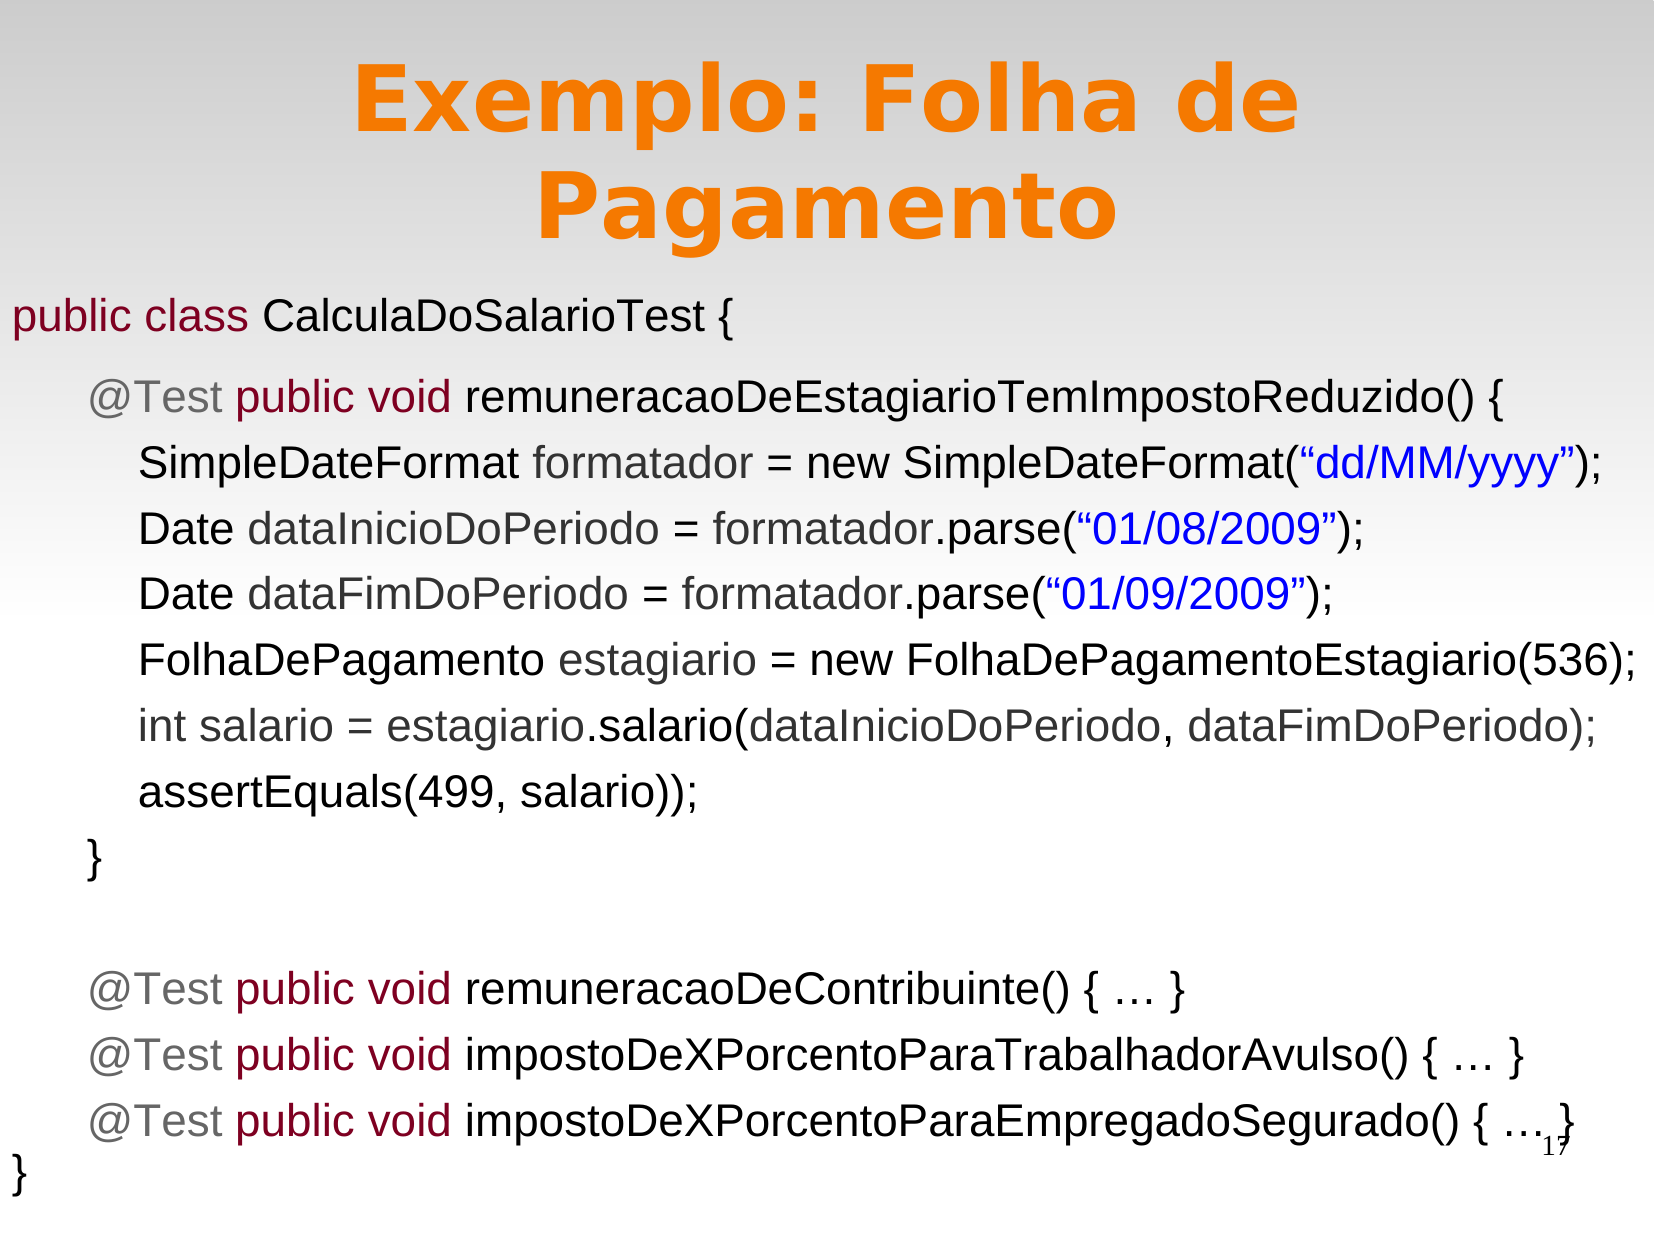

# Exemplo: Folha de Pagamento
public class CalculaDoSalarioTest {
@Test public void remuneracaoDeEstagiarioTemImpostoReduzido() {
 SimpleDateFormat formatador = new SimpleDateFormat(“dd/MM/yyyy”);
 Date dataInicioDoPeriodo = formatador.parse(“01/08/2009”);
 Date dataFimDoPeriodo = formatador.parse(“01/09/2009”);
 FolhaDePagamento estagiario = new FolhaDePagamentoEstagiario(536);
 int salario = estagiario.salario(dataInicioDoPeriodo, dataFimDoPeriodo);
 assertEquals(499, salario));
}
@Test public void remuneracaoDeContribuinte() { … }
@Test public void impostoDeXPorcentoParaTrabalhadorAvulso() { … }
@Test public void impostoDeXPorcentoParaEmpregadoSegurado() { … }
}
17